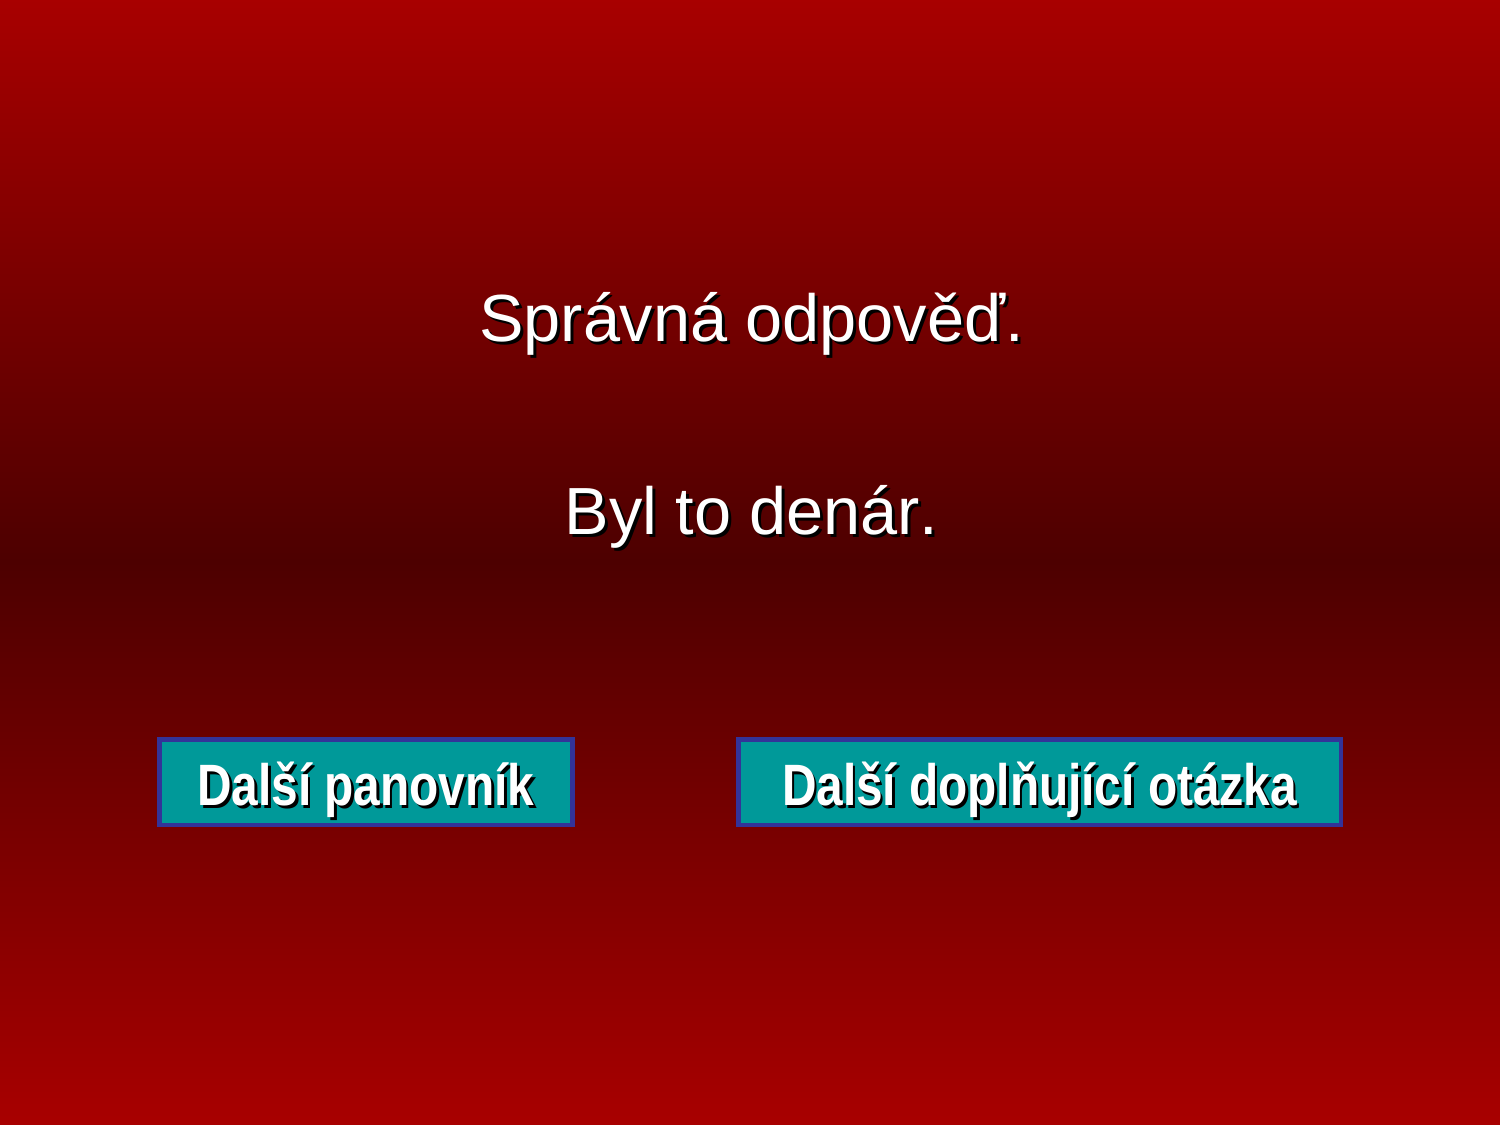

#
Správná odpověď.
Byl to denár.
Další panovník
Další doplňující otázka